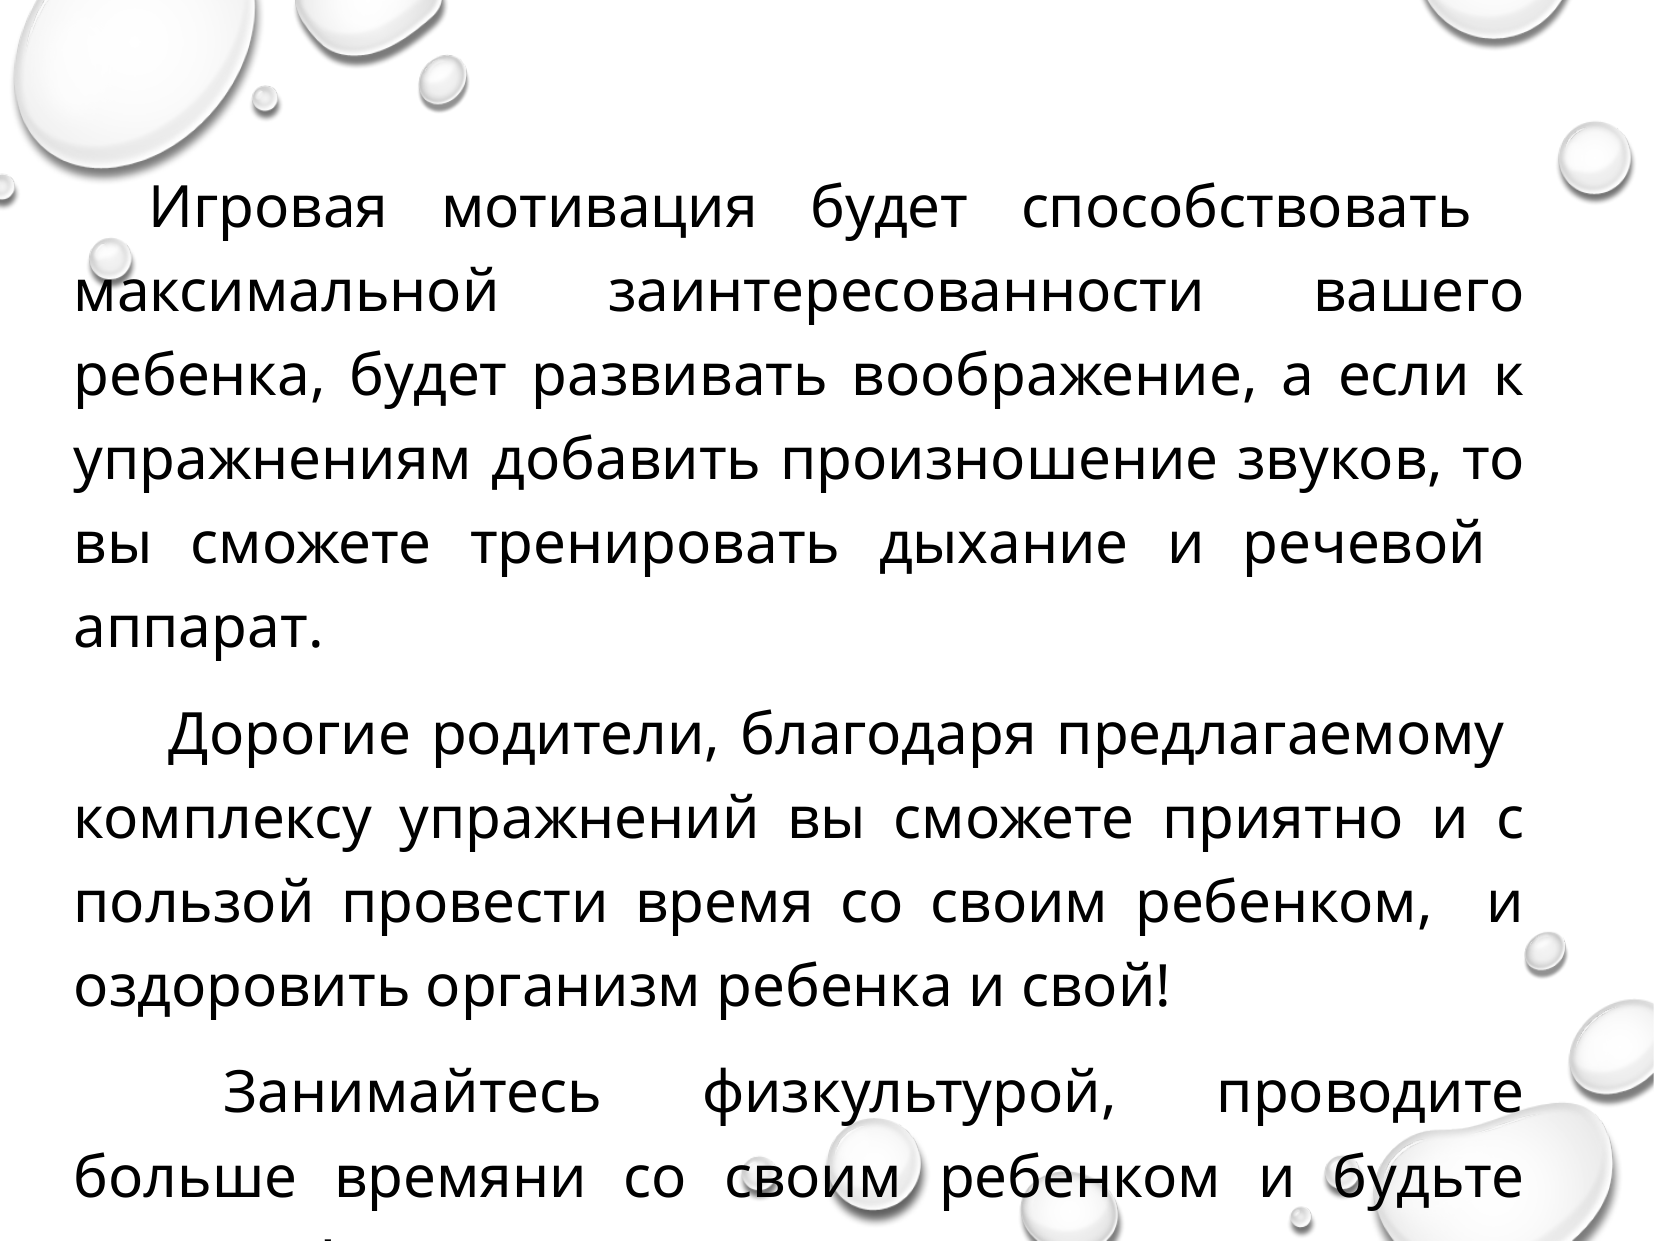

# Игровая мотивация будет способствовать максимальной заинтересованности вашего ребенка, будет развивать воображение, а если к упражнениям добавить произношение звуков, то вы сможете тренировать дыхание и речевой аппарат.
	 Дорогие родители, благодаря предлагаемому комплексу упражнений вы сможете приятно и с пользой провести время со своим ребенком, и оздоровить организм ребенка и свой!
		Занимайтесь физкультурой, проводите больше времяни со своим ребенком и будьте здоровы!